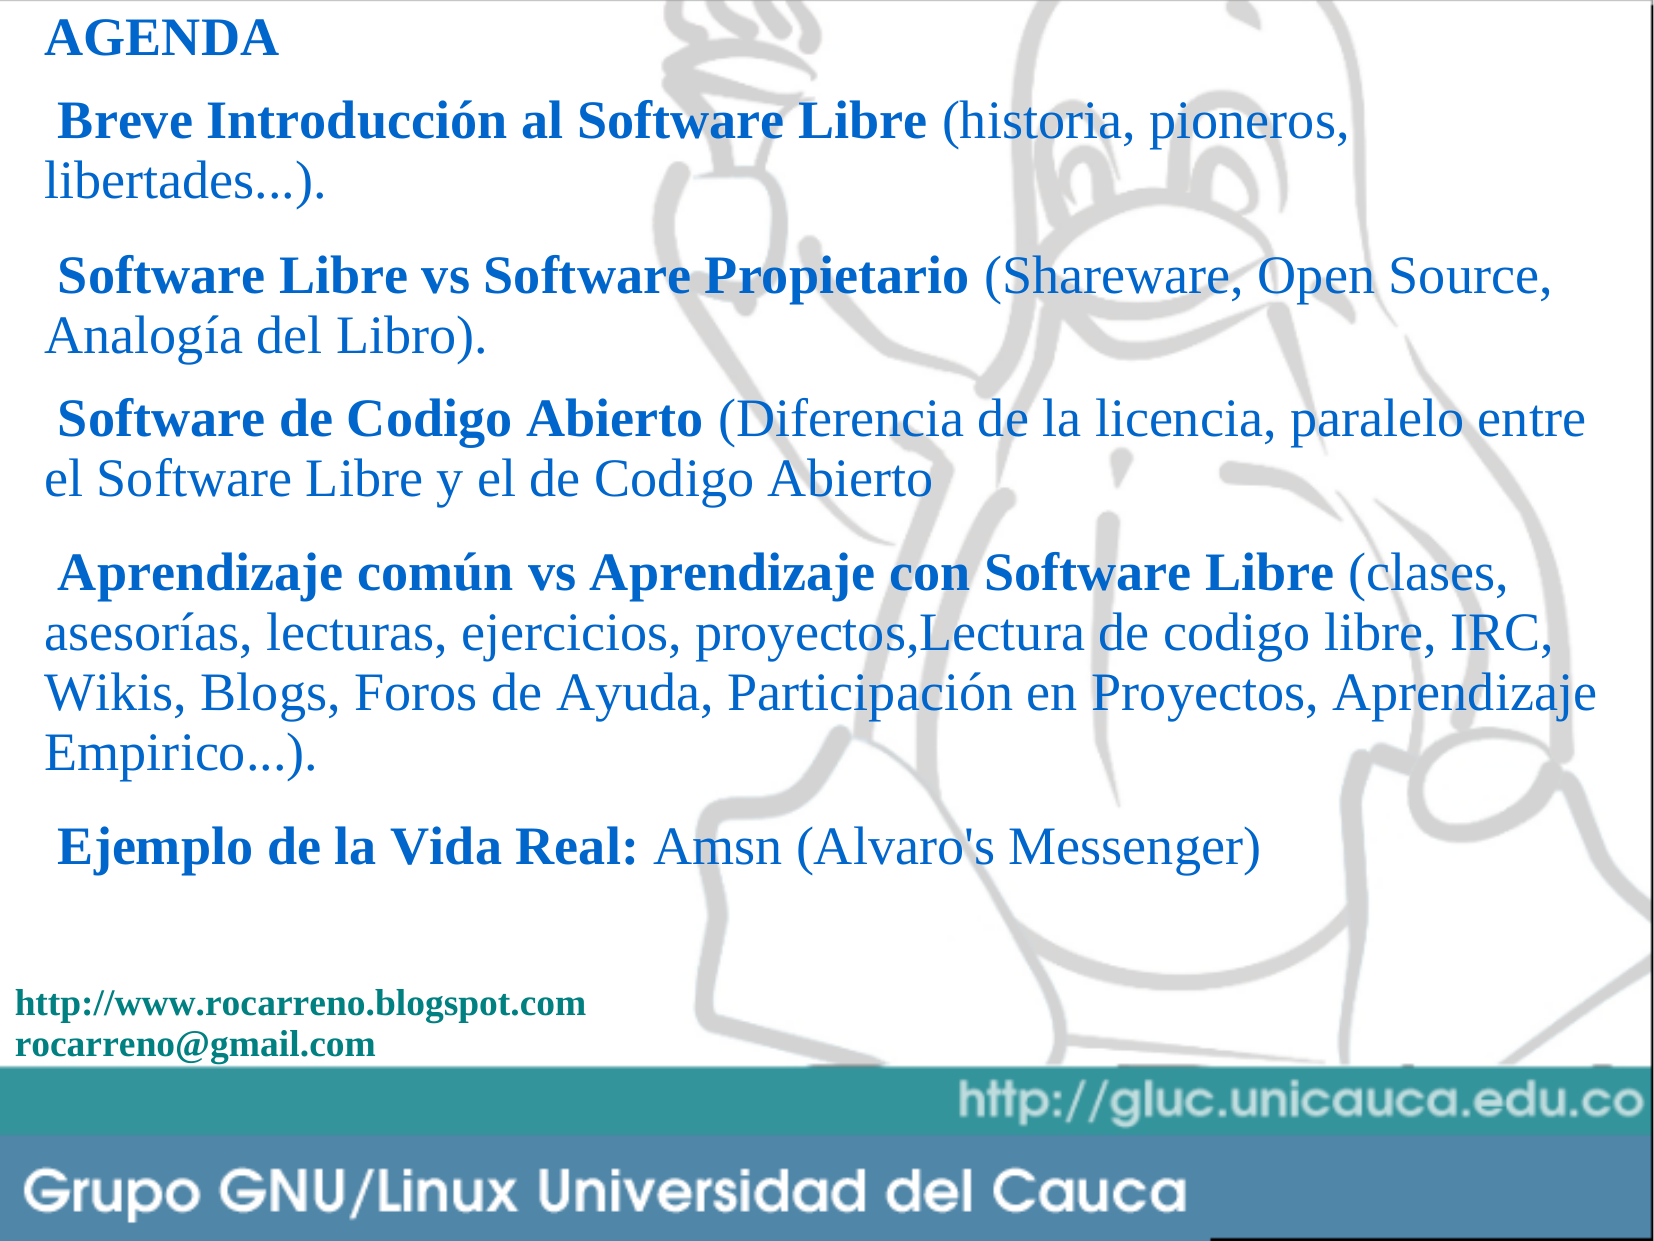

AGENDA
 Breve Introducción al Software Libre (historia, pioneros, libertades...).
 Software Libre vs Software Propietario (Shareware, Open Source, Analogía del Libro).
 Software de Codigo Abierto (Diferencia de la licencia, paralelo entre el Software Libre y el de Codigo Abierto
 Aprendizaje común vs Aprendizaje con Software Libre (clases, asesorías, lecturas, ejercicios, proyectos,Lectura de codigo libre, IRC, Wikis, Blogs, Foros de Ayuda, Participación en Proyectos, Aprendizaje Empirico...).
 Ejemplo de la Vida Real: Amsn (Alvaro's Messenger)
http://www.rocarreno.blogspot.com
rocarreno@gmail.com